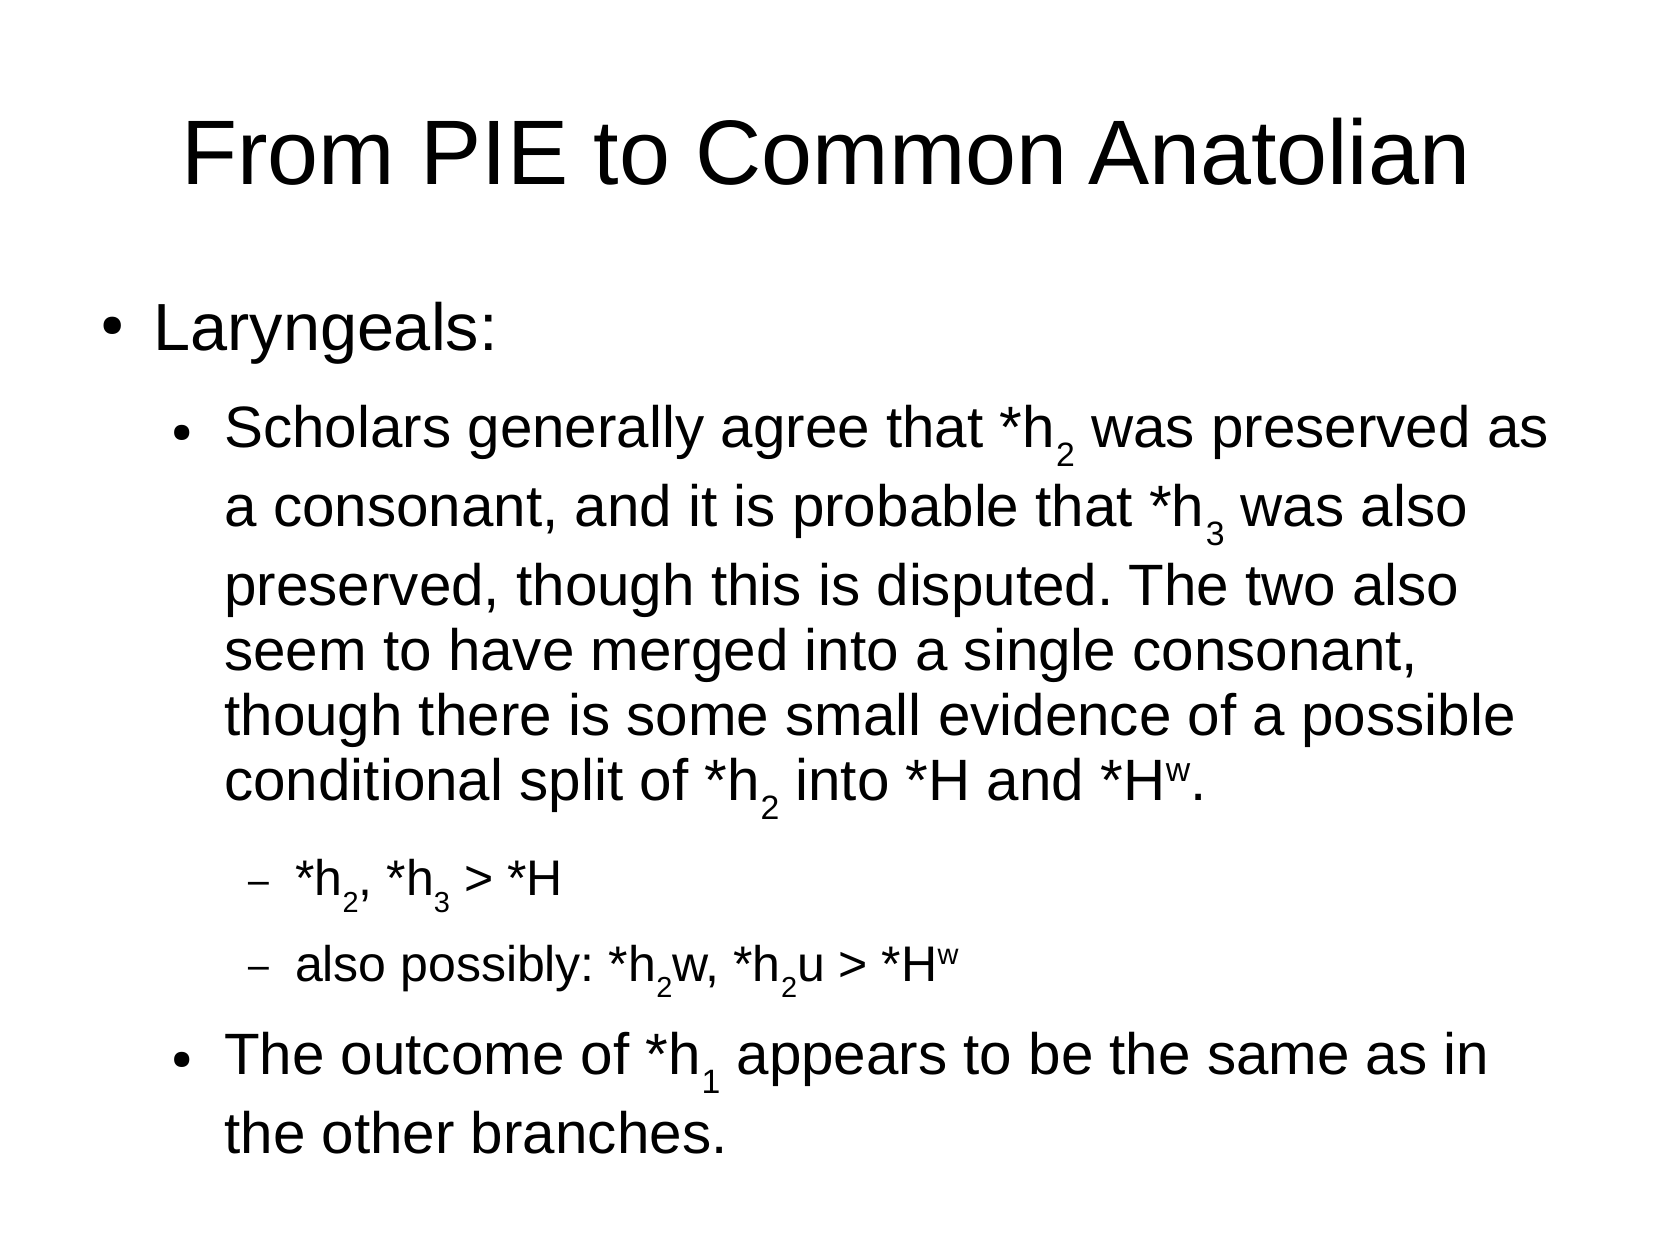

# From PIE to Common Anatolian
Laryngeals:
Scholars generally agree that *h2 was preserved as a consonant, and it is probable that *h3 was also preserved, though this is disputed. The two also seem to have merged into a single consonant, though there is some small evidence of a possible conditional split of *h2 into *H and *Hw.
*h2, *h3 > *H
also possibly: *h2w, *h2u > *Hw
The outcome of *h1 appears to be the same as in the other branches.